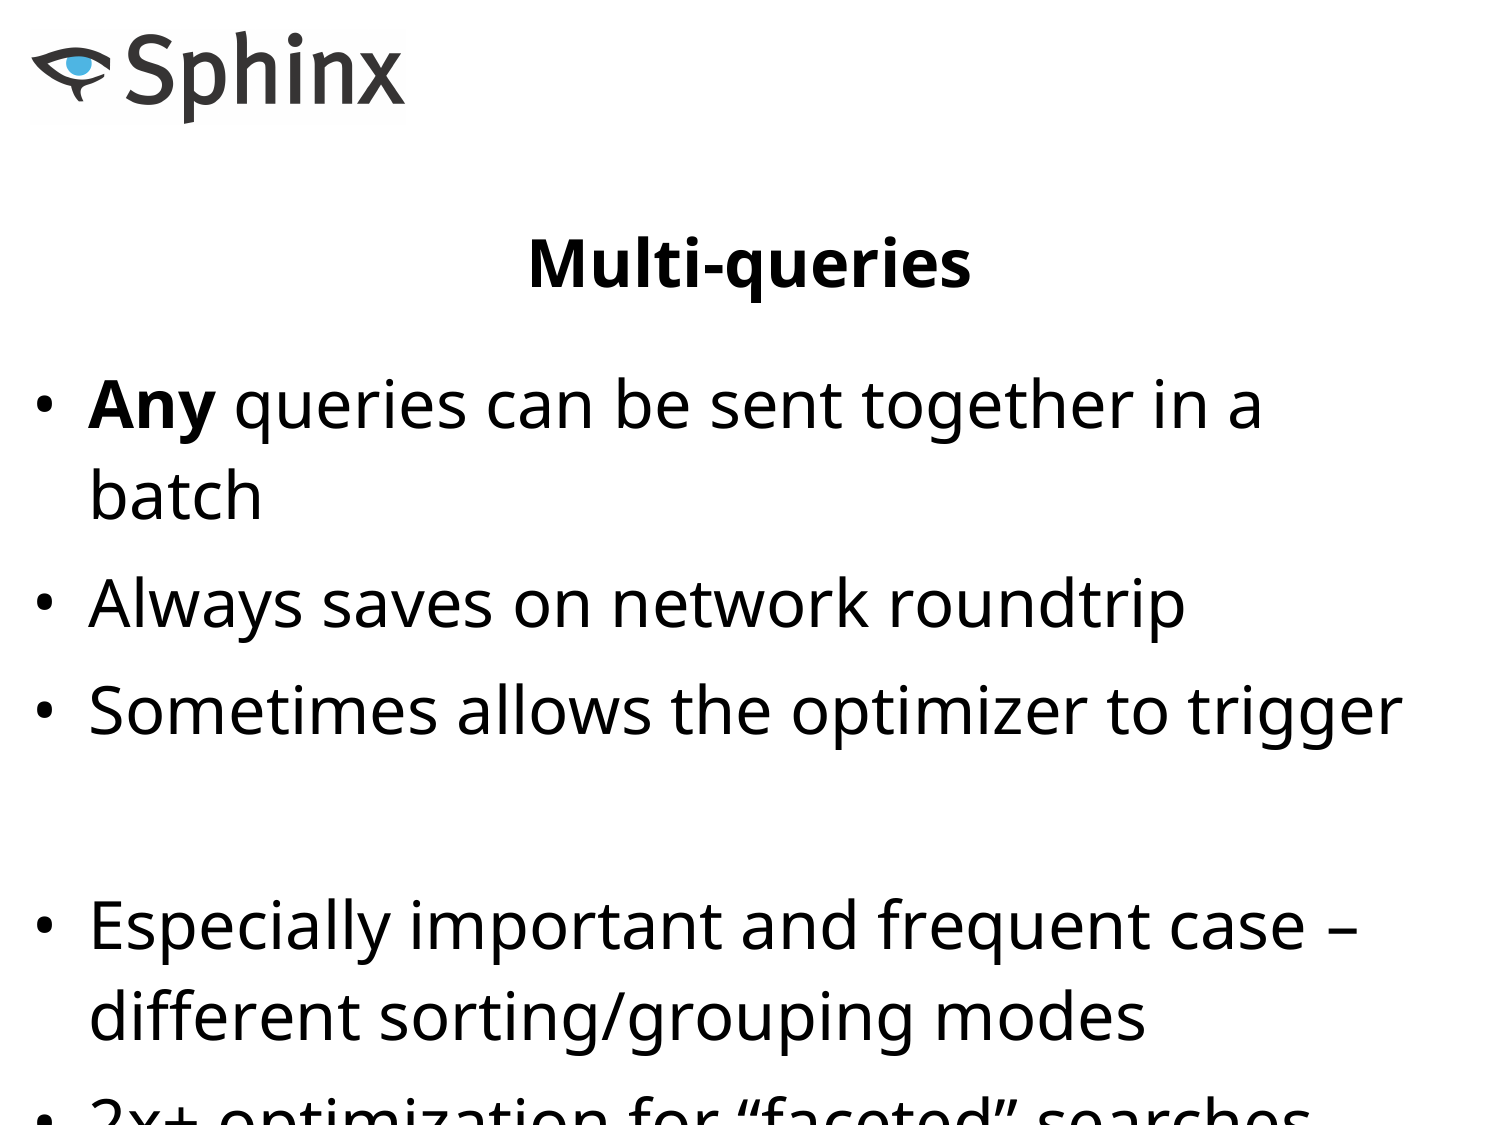

# Multi-queries
Any queries can be sent together in a batch
Always saves on network roundtrip
Sometimes allows the optimizer to trigger
Especially important and frequent case –
different sorting/grouping modes
2x+ optimization for “faceted” searches